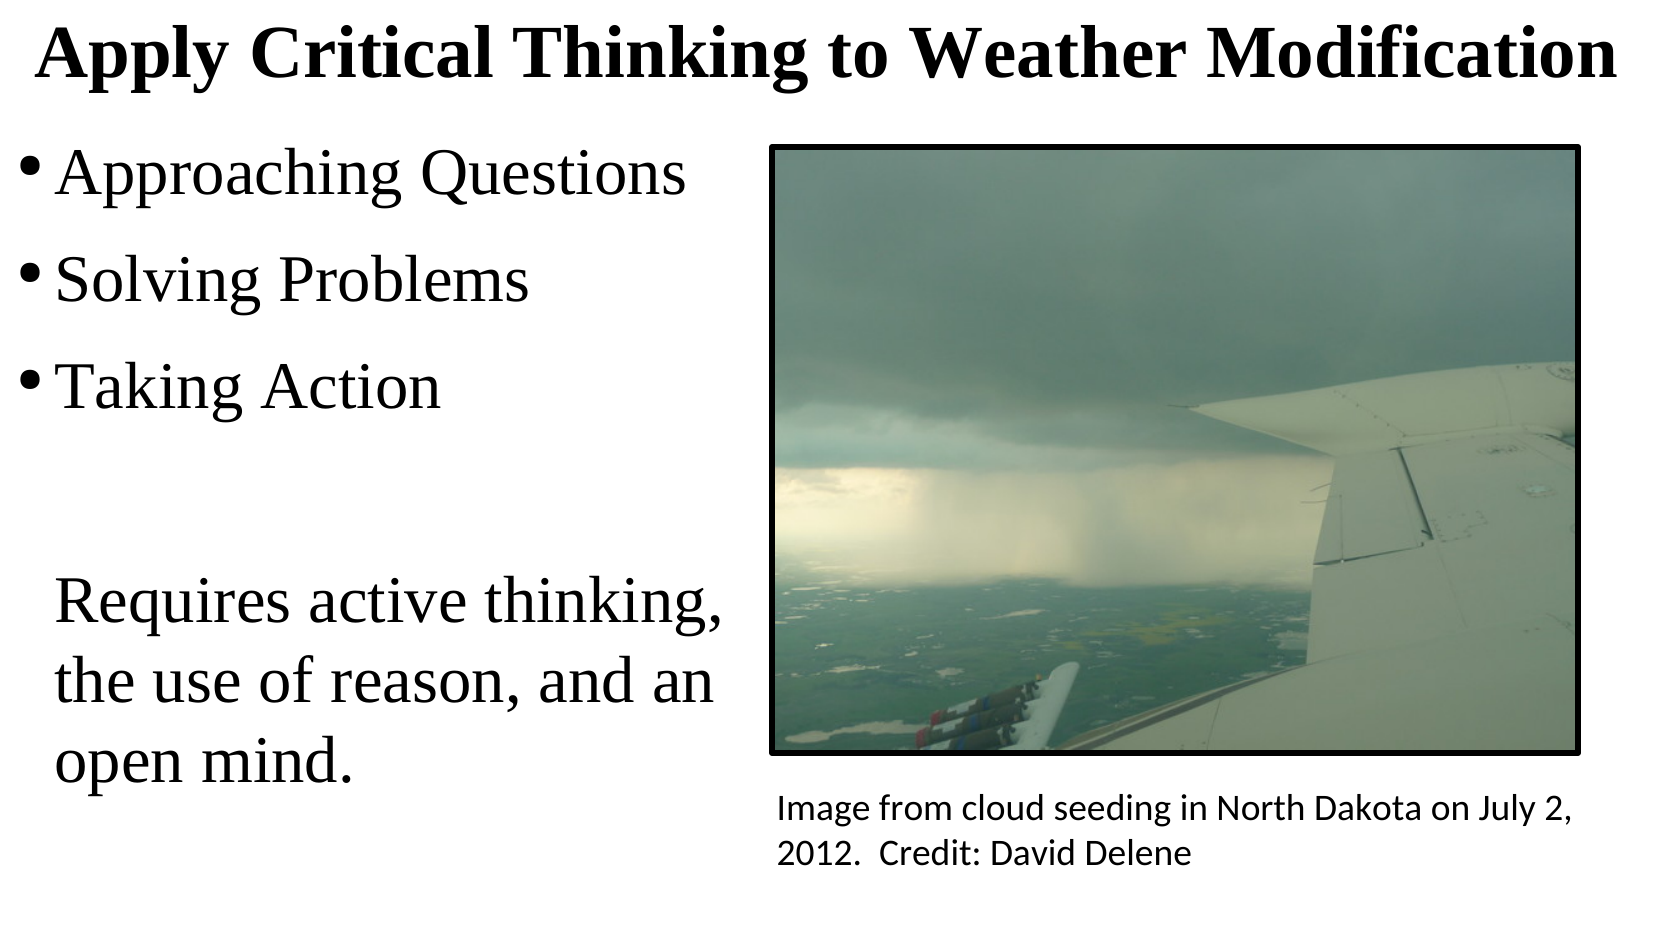

# Apply Critical Thinking to Weather Modification
Approaching Questions
Solving Problems
Taking Action
Requires active thinking, the use of reason, and an open mind.
Image from cloud seeding in North Dakota on July 2, 2012. Credit: David Delene